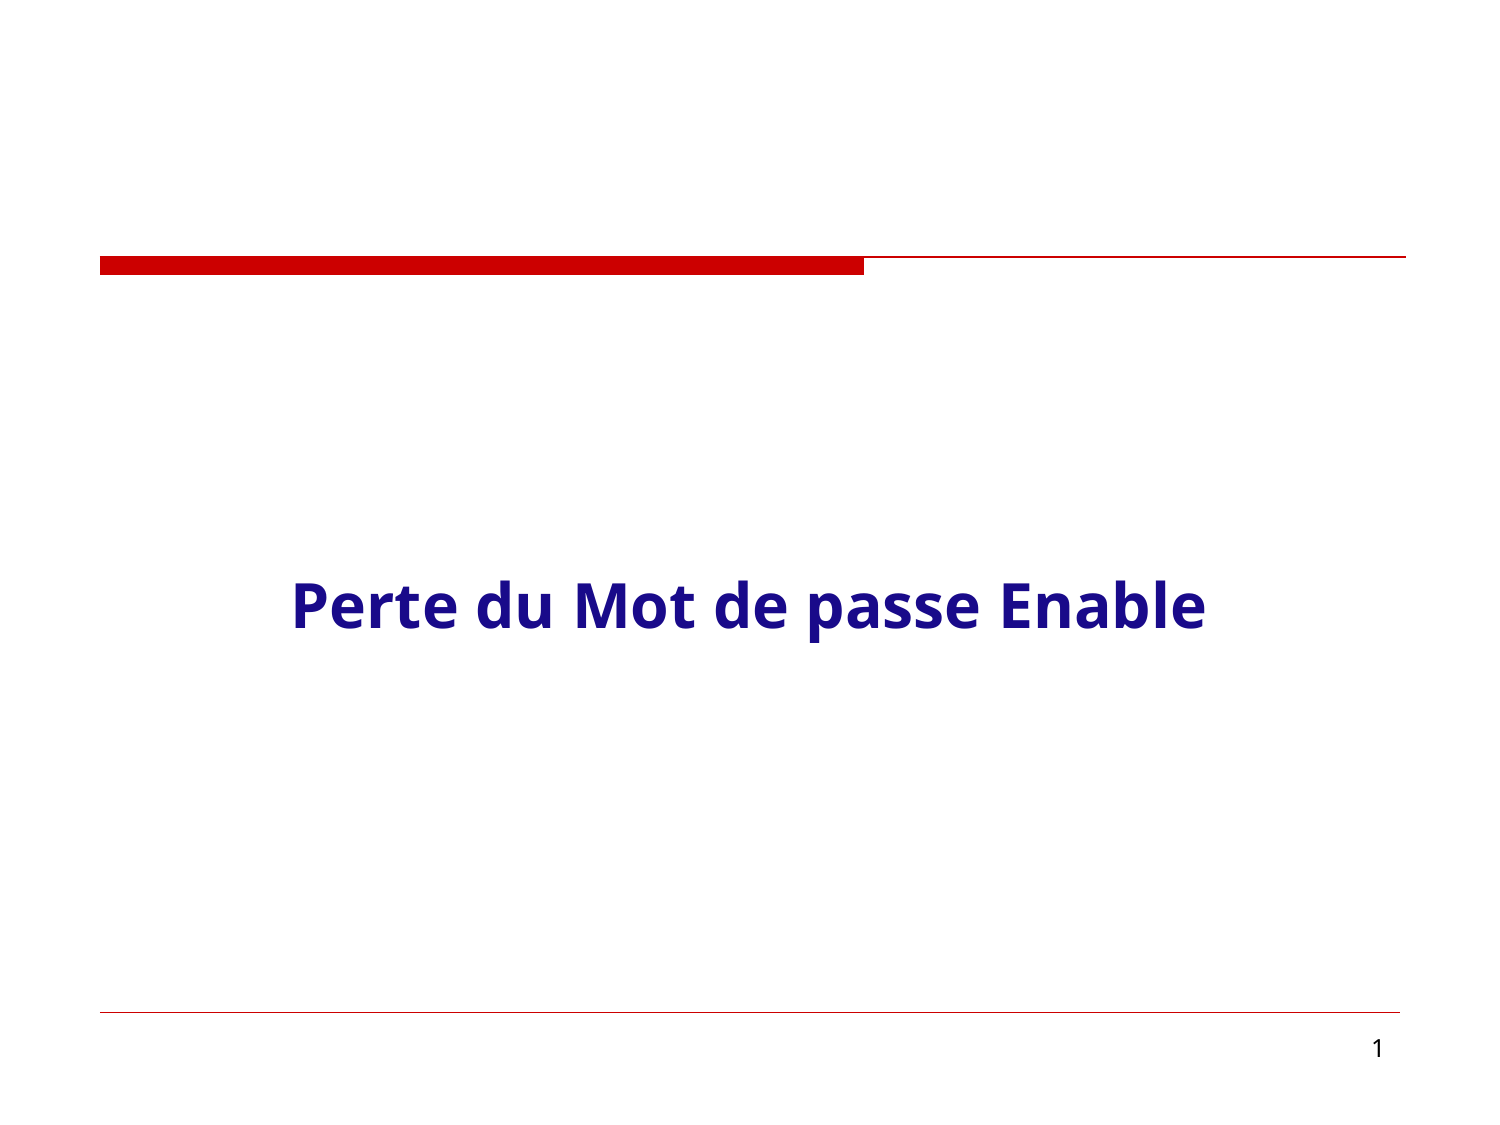

# Perte du Mot de passe Enable